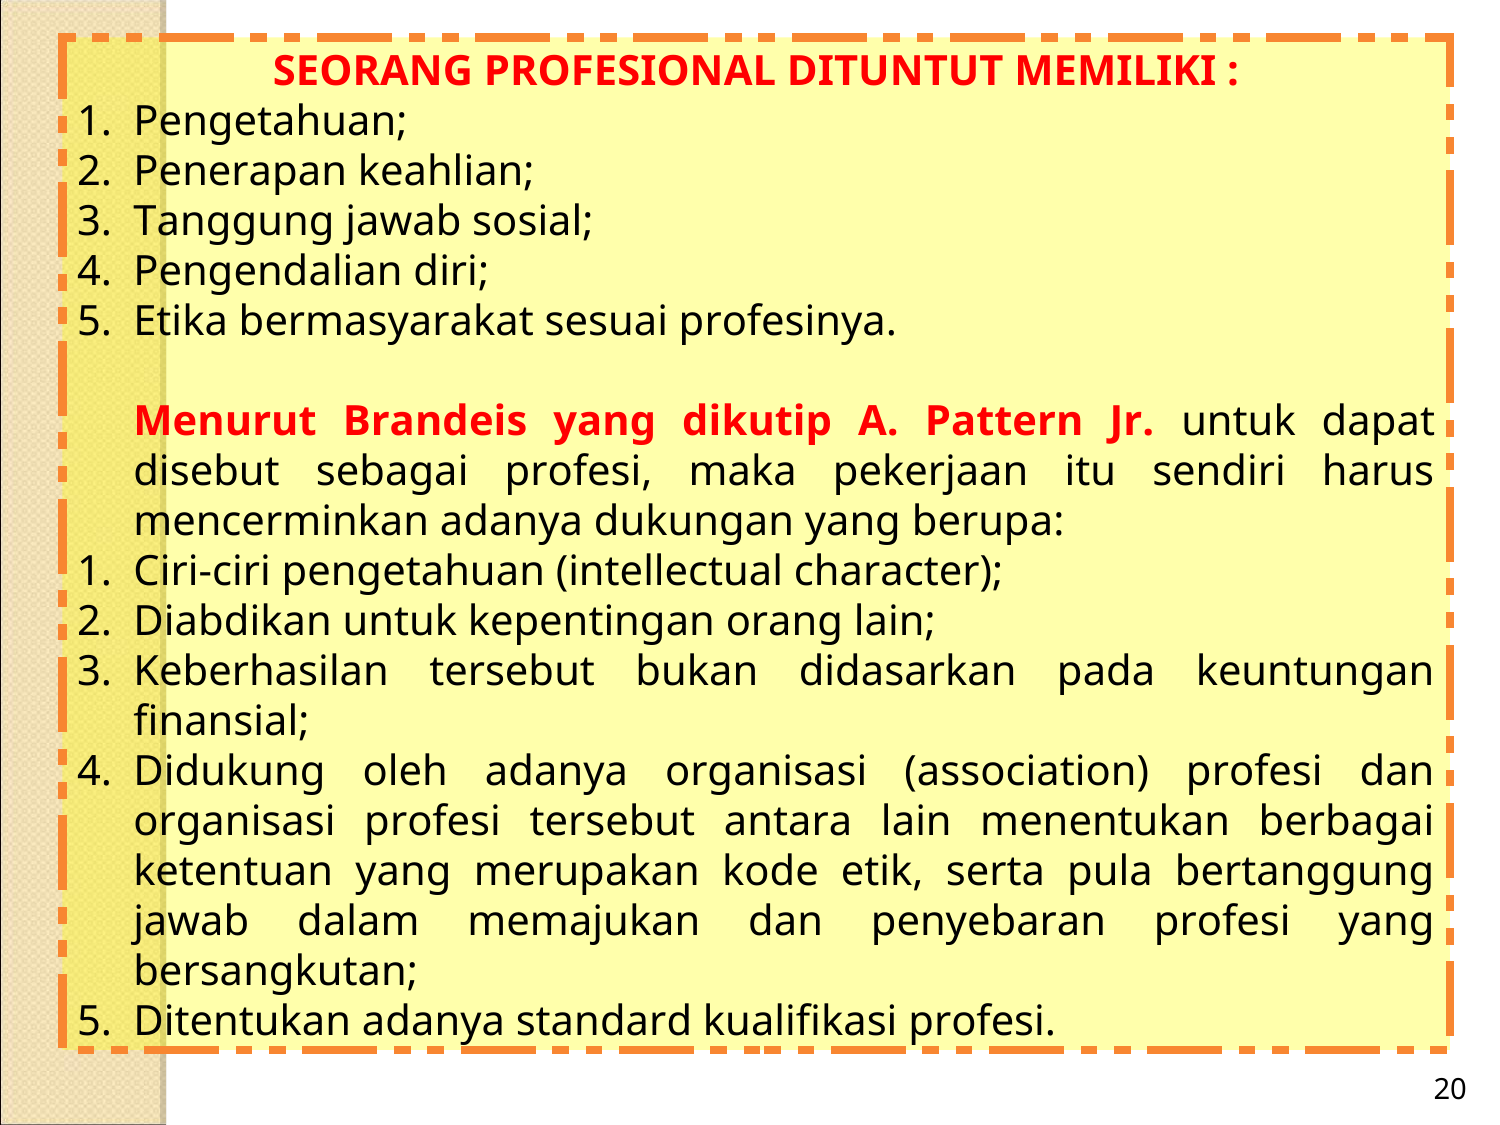

SEORANG PROFESIONAL DITUNTUT MEMILIKI :
Pengetahuan;
Penerapan keahlian;
Tanggung jawab sosial;
Pengendalian diri;
Etika bermasyarakat sesuai profesinya.
	Menurut Brandeis yang dikutip A. Pattern Jr. untuk dapat disebut sebagai profesi, maka pekerjaan itu sendiri harus mencerminkan adanya dukungan yang berupa:
Ciri-ciri pengetahuan (intellectual character);
Diabdikan untuk kepentingan orang lain;
Keberhasilan tersebut bukan didasarkan pada keuntungan finansial;
Didukung oleh adanya organisasi (association) profesi dan organisasi profesi tersebut antara lain menentukan berbagai ketentuan yang merupakan kode etik, serta pula bertanggung jawab dalam memajukan dan penyebaran profesi yang bersangkutan;
Ditentukan adanya standard kualifikasi profesi.
20